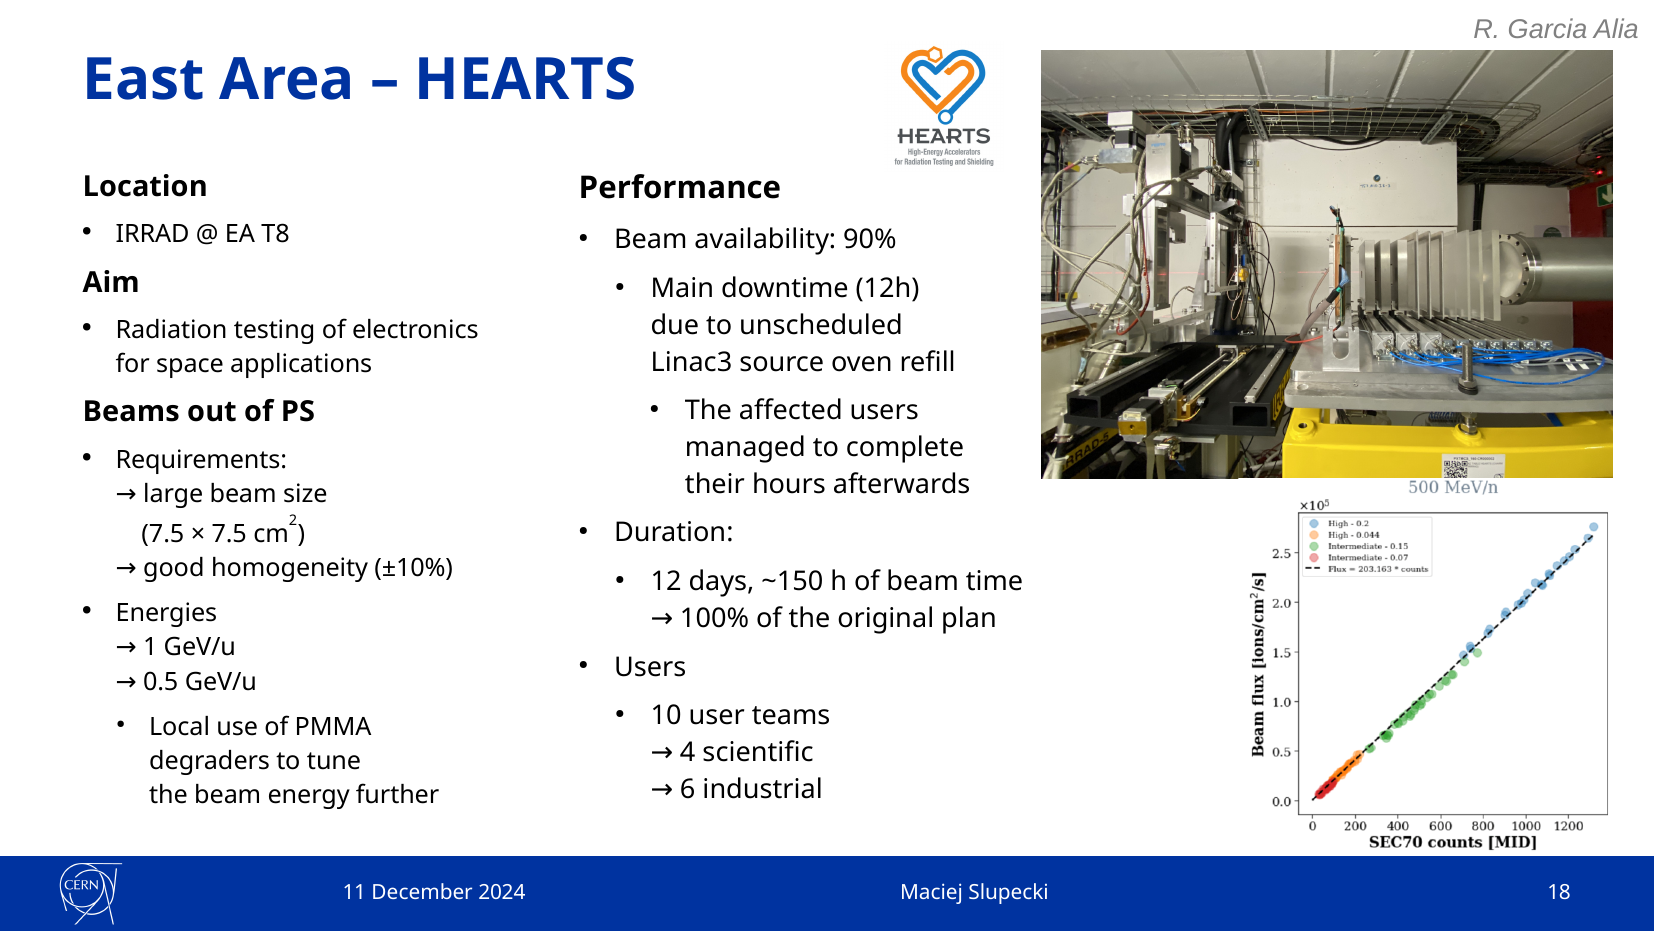

R. Garcia Alia
# East Area – HEARTS
Location
IRRAD @ EA T8
Aim
Radiation testing of electronics
for space applications
Beams out of PS
Requirements:
→ large beam size
 (7.5 × 7.5 cm2)
→ good homogeneity (±10%)
Energies
→ 1 GeV/u
→ 0.5 GeV/u
Local use of PMMA
degraders to tune
the beam energy further
Performance
Beam availability: 90%
Main downtime (12h)
due to unscheduled
Linac3 source oven refill
The affected users
managed to complete
their hours afterwards
Duration:
12 days, ~150 h of beam time
→ 100% of the original plan
Users
10 user teams
→ 4 scientific
→ 6 industrial
Presenter | Presentation Title
18